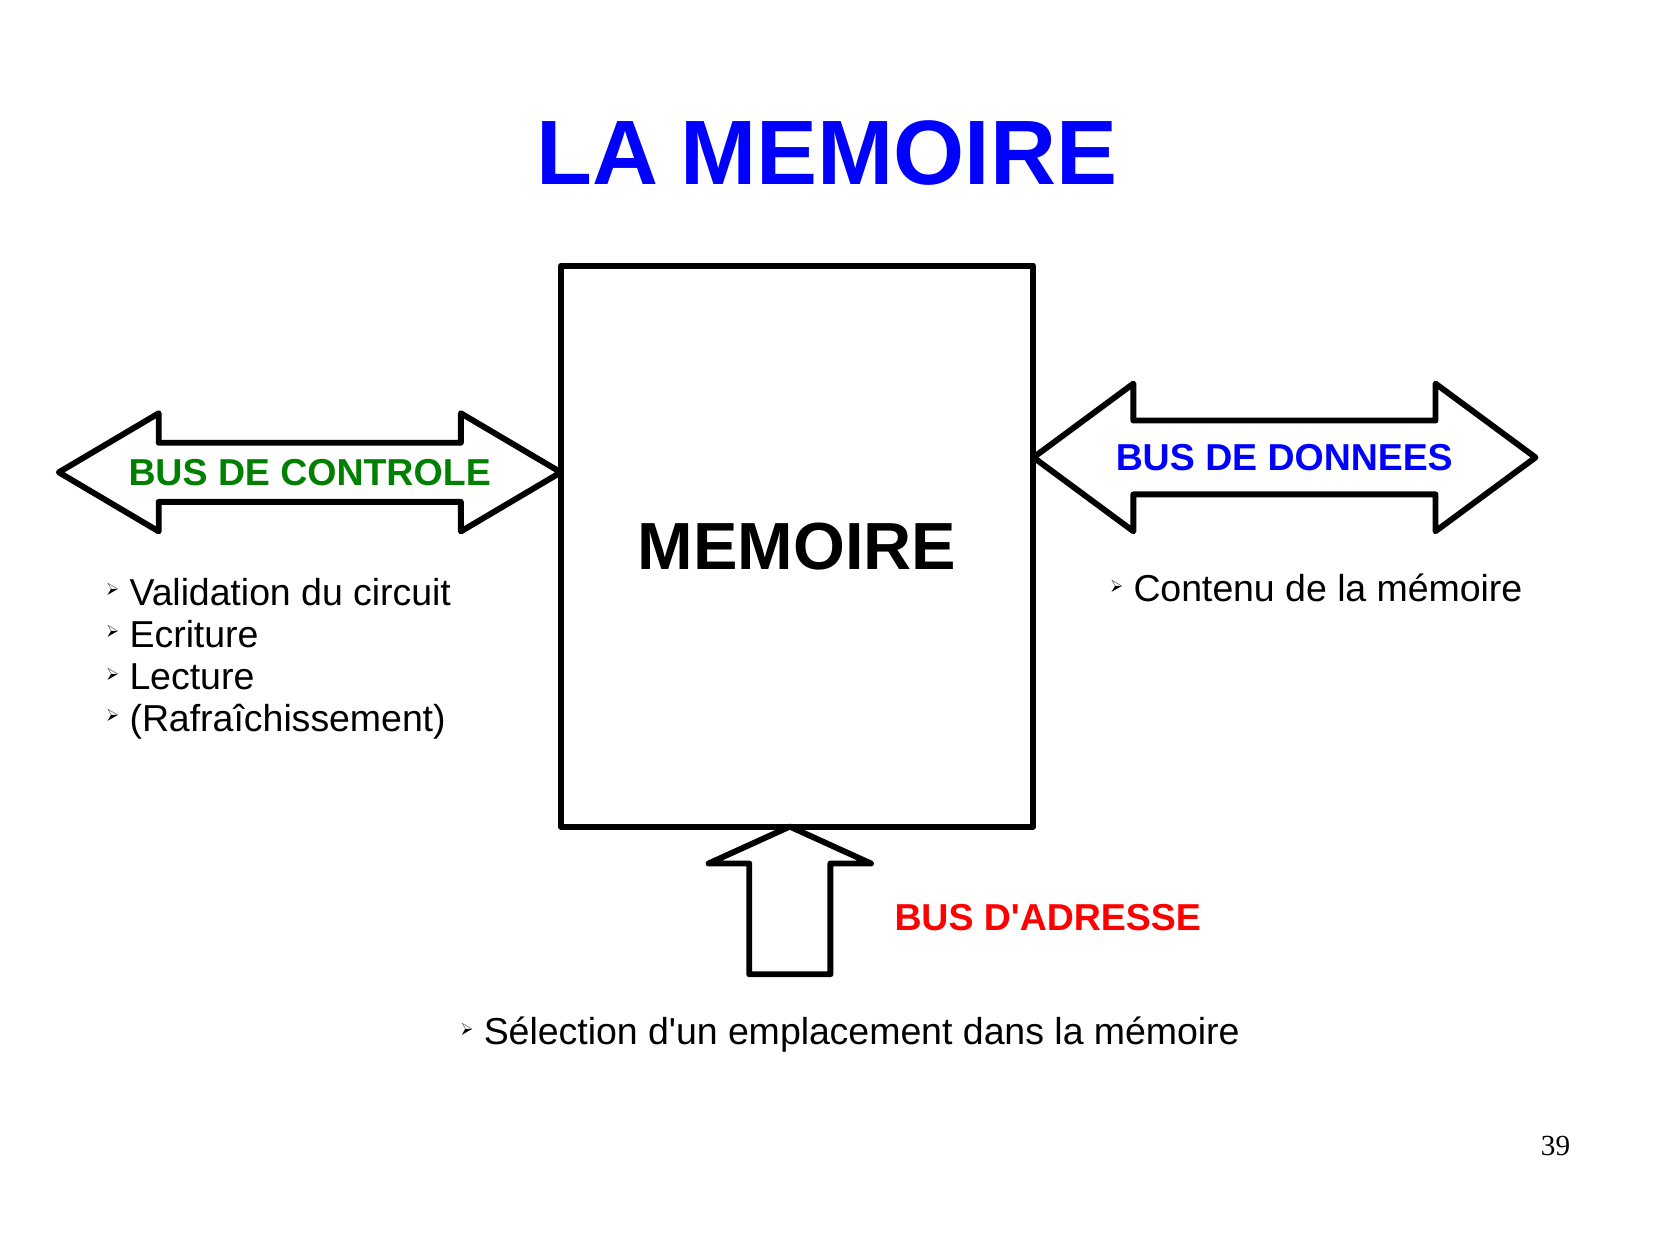

# LA MEMOIRE
MEMOIRE
BUS DE DONNEES
BUS DE CONTROLE
 Contenu de la mémoire
 Validation du circuit
 Ecriture
 Lecture
 (Rafraîchissement)
BUS D'ADRESSE
 Sélection d'un emplacement dans la mémoire
39